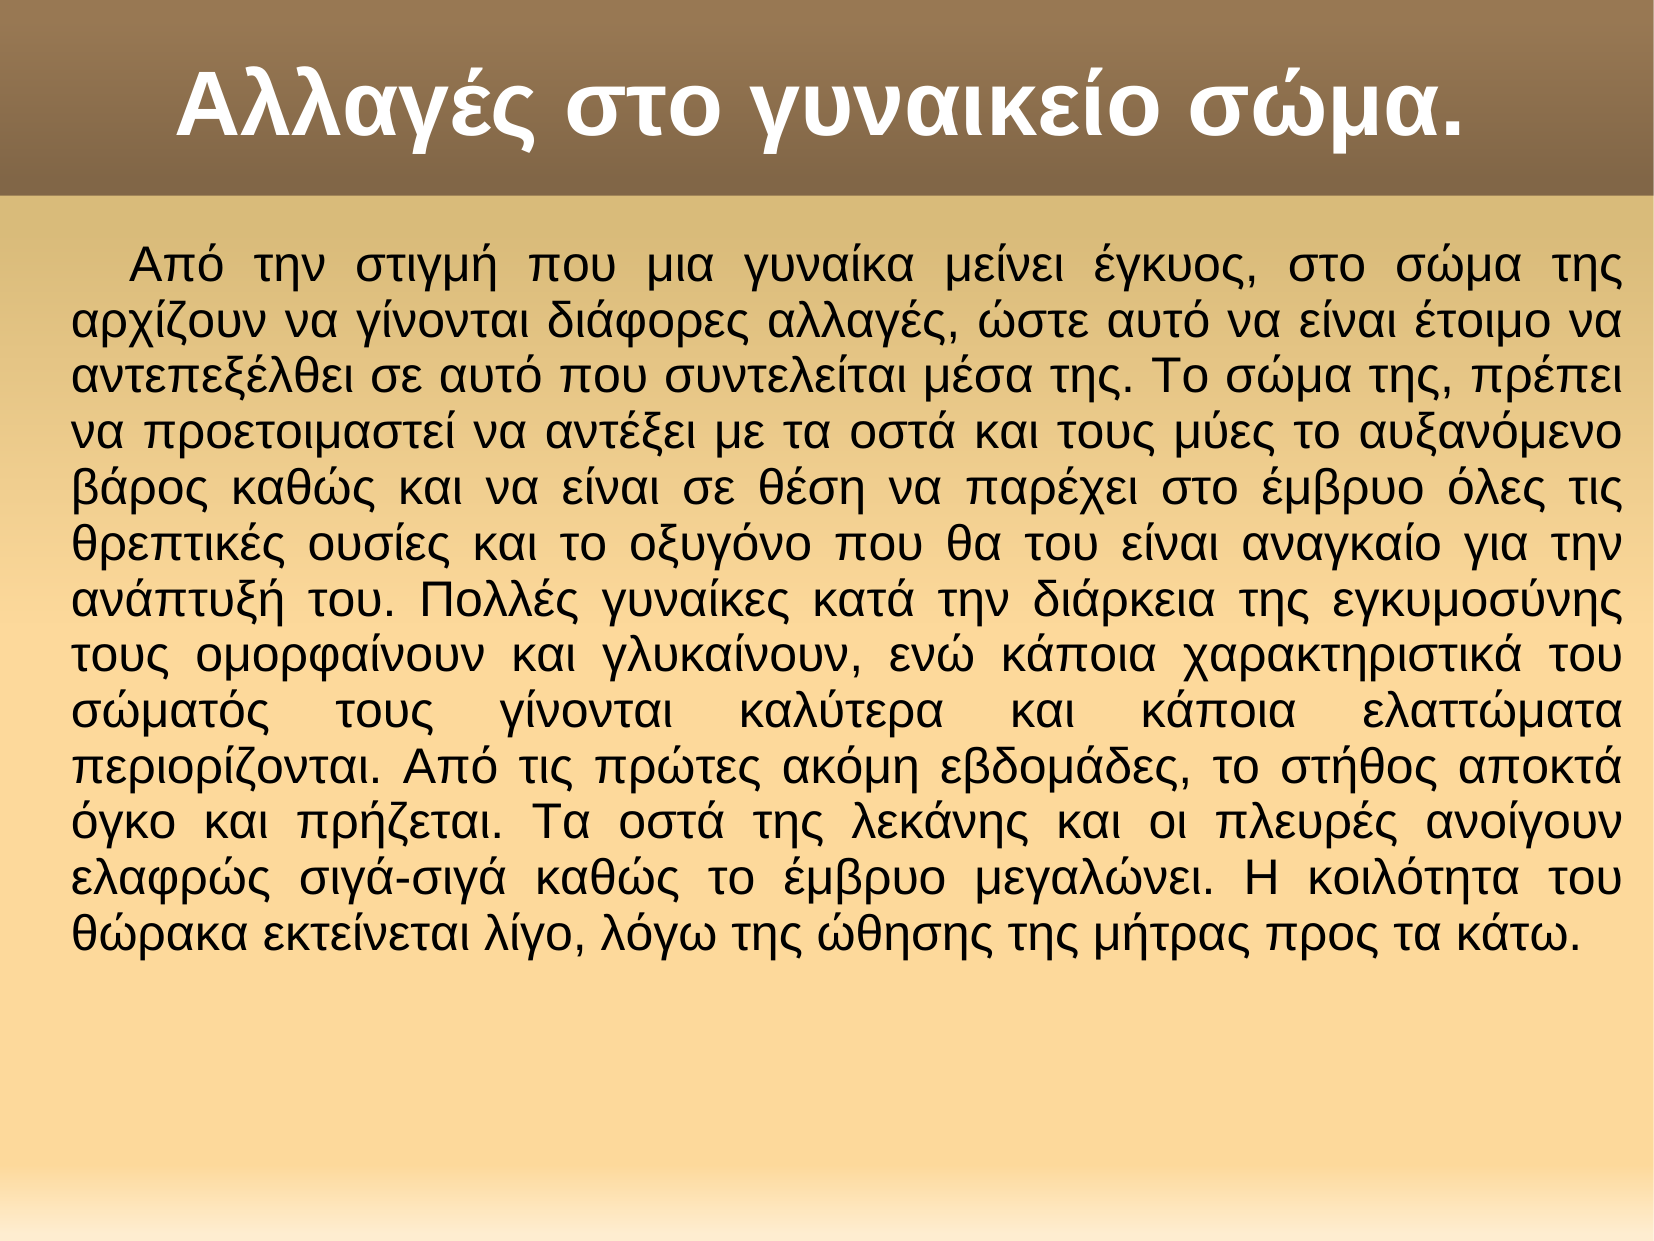

# Αλλαγές στο γυναικείο σώμα.
 Από την στιγμή που μια γυναίκα μείνει έγκυος, στο σώμα της αρχίζουν να γίνονται διάφορες αλλαγές, ώστε αυτό να είναι έτοιμο να αντεπεξέλθει σε αυτό που συντελείται μέσα της. Το σώμα της, πρέπει να προετοιμαστεί να αντέξει με τα οστά και τους μύες το αυξανόμενο βάρος καθώς και να είναι σε θέση να παρέχει στο έμβρυο όλες τις θρεπτικές ουσίες και το οξυγόνο που θα του είναι αναγκαίο για την ανάπτυξή του. Πολλές γυναίκες κατά την διάρκεια της εγκυμοσύνης τους ομορφαίνουν και γλυκαίνουν, ενώ κάποια χαρακτηριστικά του σώματός τους γίνονται καλύτερα και κάποια ελαττώματα περιορίζονται. Από τις πρώτες ακόμη εβδομάδες, το στήθος αποκτά όγκο και πρήζεται. Τα οστά της λεκάνης και οι πλευρές ανοίγουν ελαφρώς σιγά-σιγά καθώς το έμβρυο μεγαλώνει. Η κοιλότητα του θώρακα εκτείνεται λίγο, λόγω της ώθησης της μήτρας προς τα κάτω.